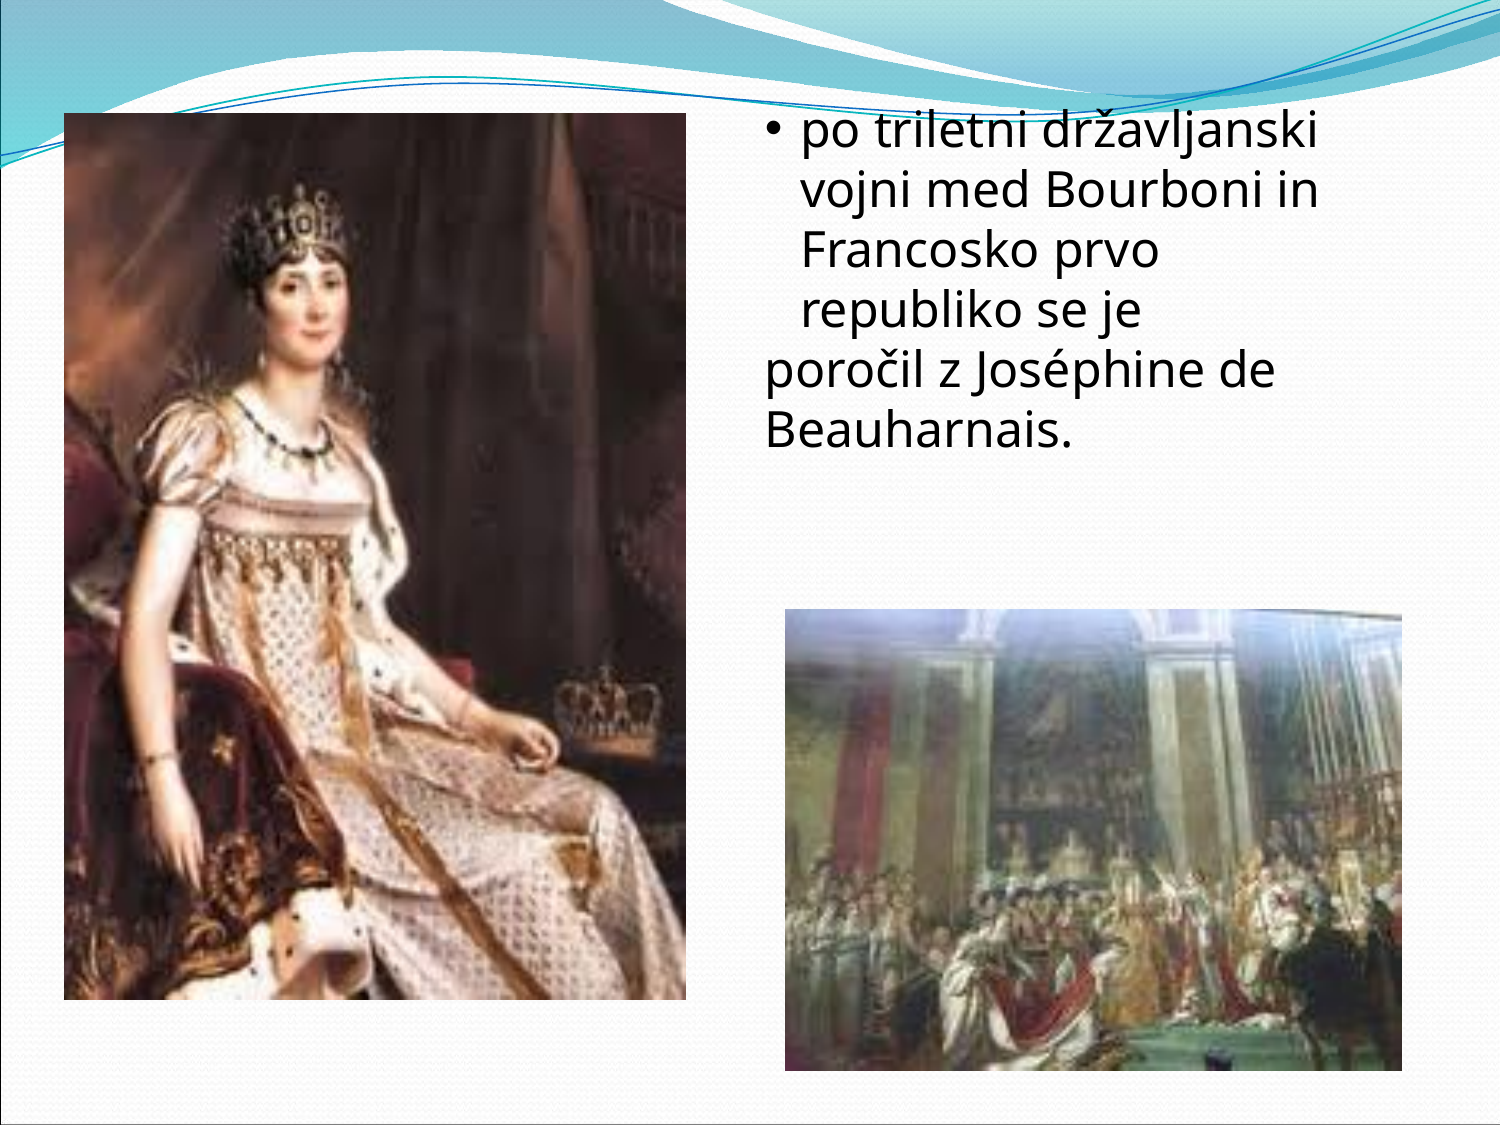

po triletni državljanski vojni med Bourboni in Francosko prvo republiko se je
poročil z Joséphine de Beauharnais.